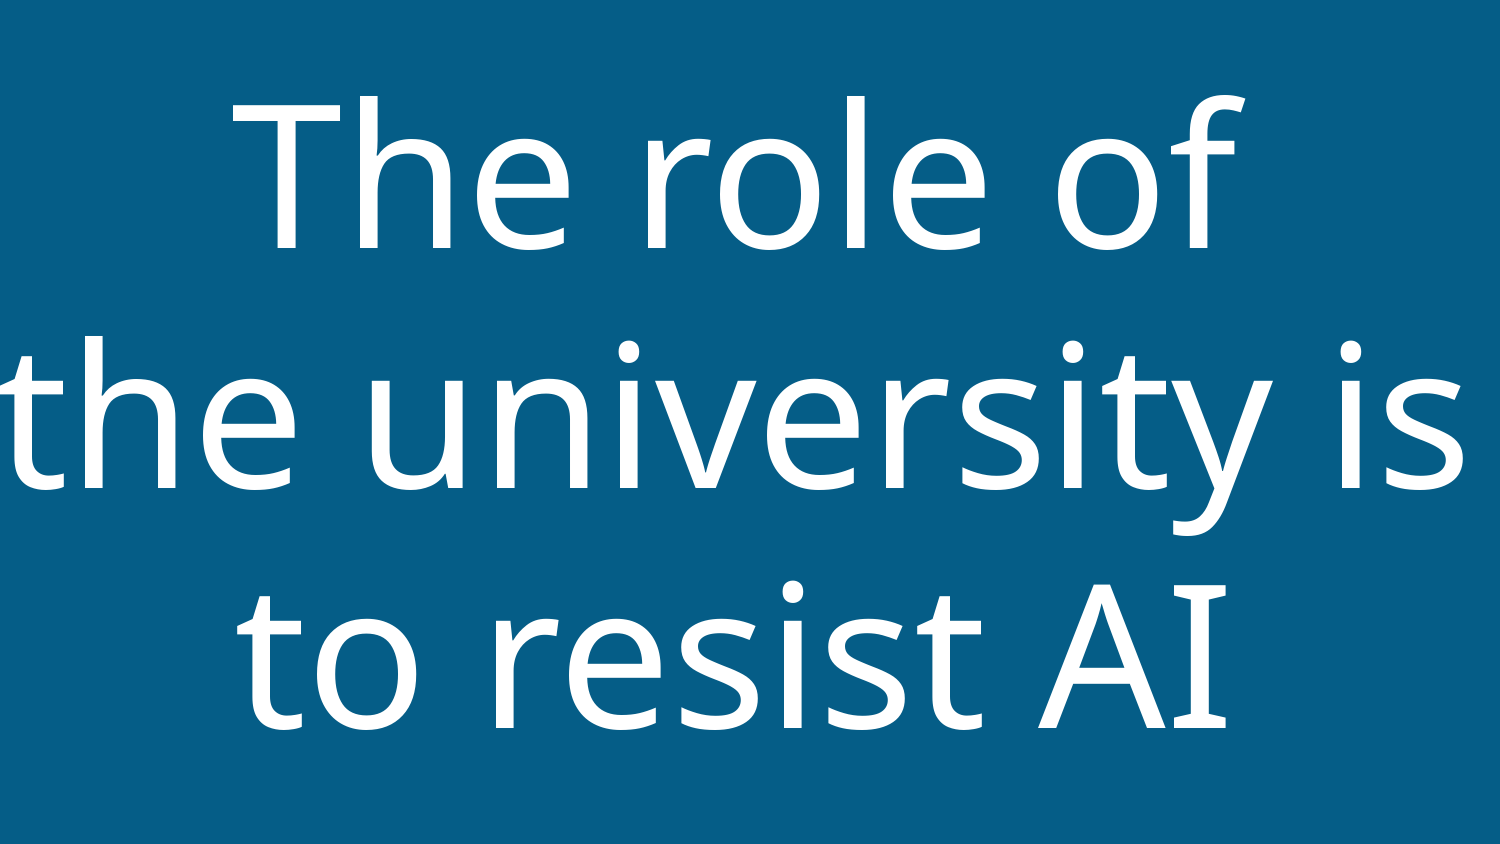

The role of
the university is
to resist AI